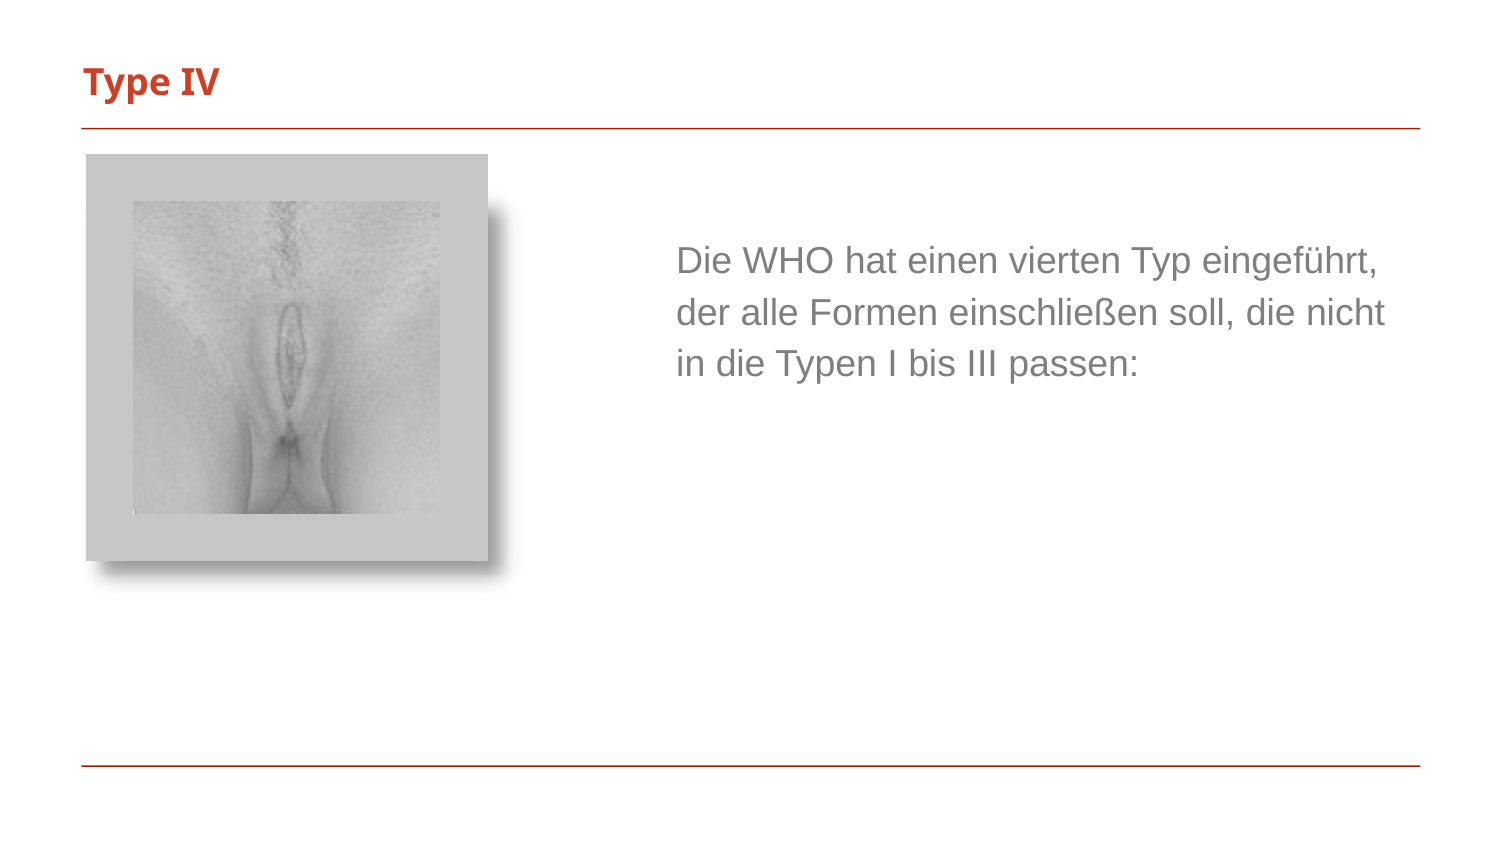

Type IV
Die WHO hat einen vierten Typ eingeführt, der alle Formen einschließen soll, die nicht in die Typen I bis III passen: